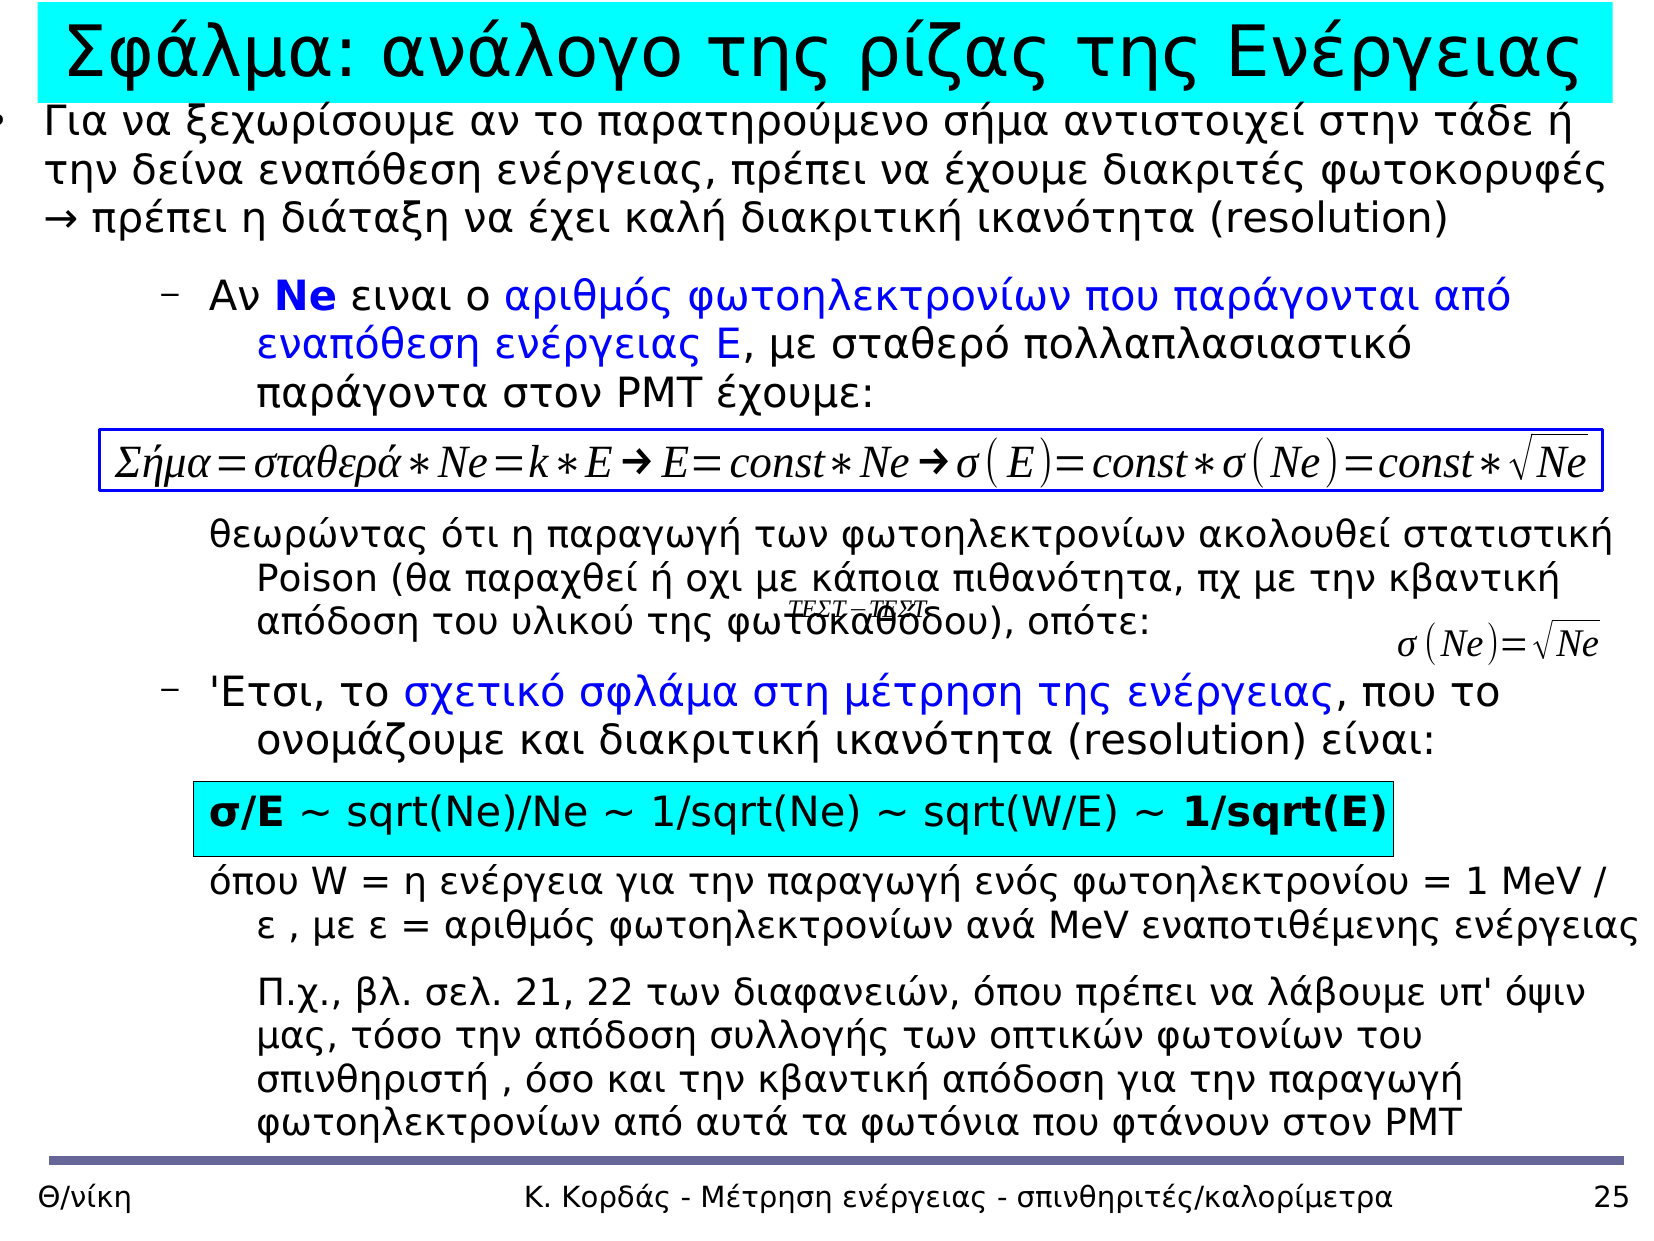

# Σφάλμα: ανάλογο της ρίζας της Ενέργειας
Για να ξεχωρίσουμε αν το παρατηρούμενο σήμα αντιστοιχεί στην τάδε ή την δείνα εναπόθεση ενέργειας, πρέπει να έχουμε διακριτές φωτοκορυφές → πρέπει η διάταξη να έχει καλή διακριτική ικανότητα (resolution)
Αν Νe ειναι ο αριθμός φωτοηλεκτρονίων που παράγονται από εναπόθεση ενέργειας Ε, με σταθερό πολλαπλασιαστικό παράγοντα στον PMT έχουμε:
θεωρώντας ότι η παραγωγή των φωτοηλεκτρονίων ακολουθεί στατιστική Poison (θα παραχθεί ή οχι με κάποια πιθανότητα, πχ με την κβαντική απόδοση του υλικού της φωτοκαθόδου), οπότε:
'Ετσι, το σχετικό σφλάμα στη μέτρηση της ενέργειας, που το ονομάζουμε και διακριτική ικανότητα (resolution) είναι:
σ/Ε ~ sqrt(Ne)/Ne ~ 1/sqrt(Ne) ~ sqrt(W/E) ~ 1/sqrt(E)
όπου W = η ενέργεια για την παραγωγή ενός φωτοηλεκτρονίου = 1 MeV / ε , με ε = αριθμός φωτοηλεκτρονίων ανά MeV εναποτιθέμενης ενέργειας
 Π.χ., βλ. σελ. 21, 22 των διαφανειών, όπου πρέπει να λάβουμε υπ' όψιν μας, τόσο την απόδοση συλλογής των οπτικών φωτονίων του σπινθηριστή , όσο και την κβαντική απόδοση για την παραγωγή φωτοηλεκτρονίων από αυτά τα φωτόνια που φτάνουν στον PMT
Θ/νίκη
Κ. Κορδάς - Μέτρηση ενέργειας - σπινθηριτές/καλορίμετρα
25